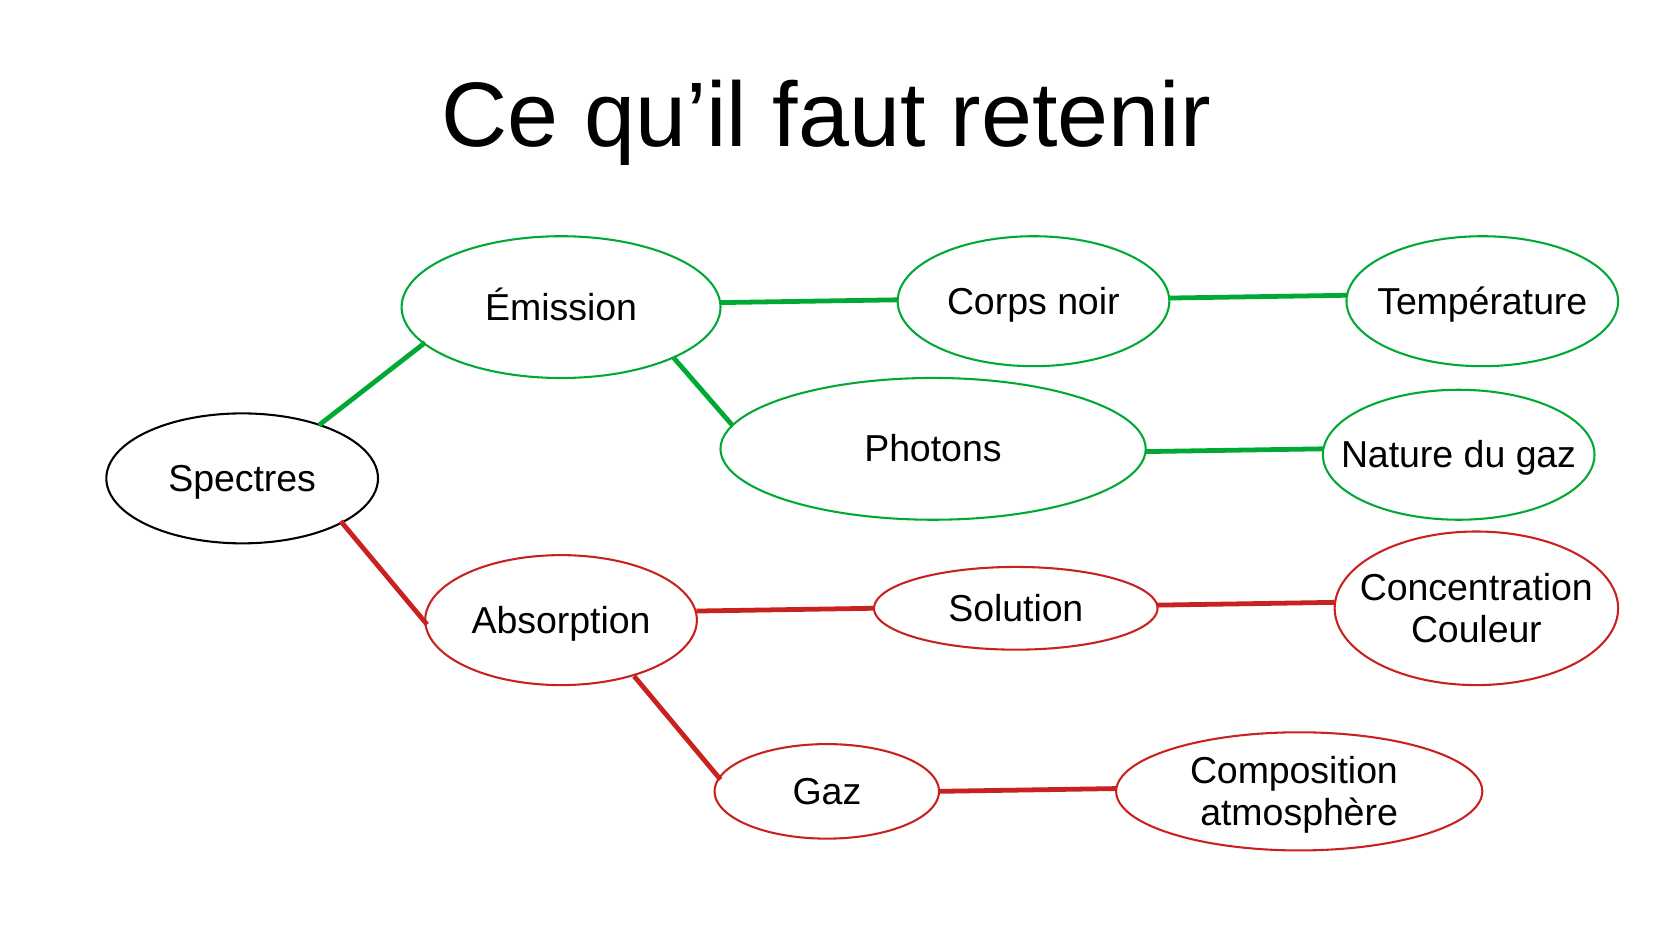

# Ce qu’il faut retenir
Émission
Corps noir
Température
Photons
Nature du gaz
Spectres
Concentration
Couleur
Absorption
Solution
Composition
atmosphère
Gaz